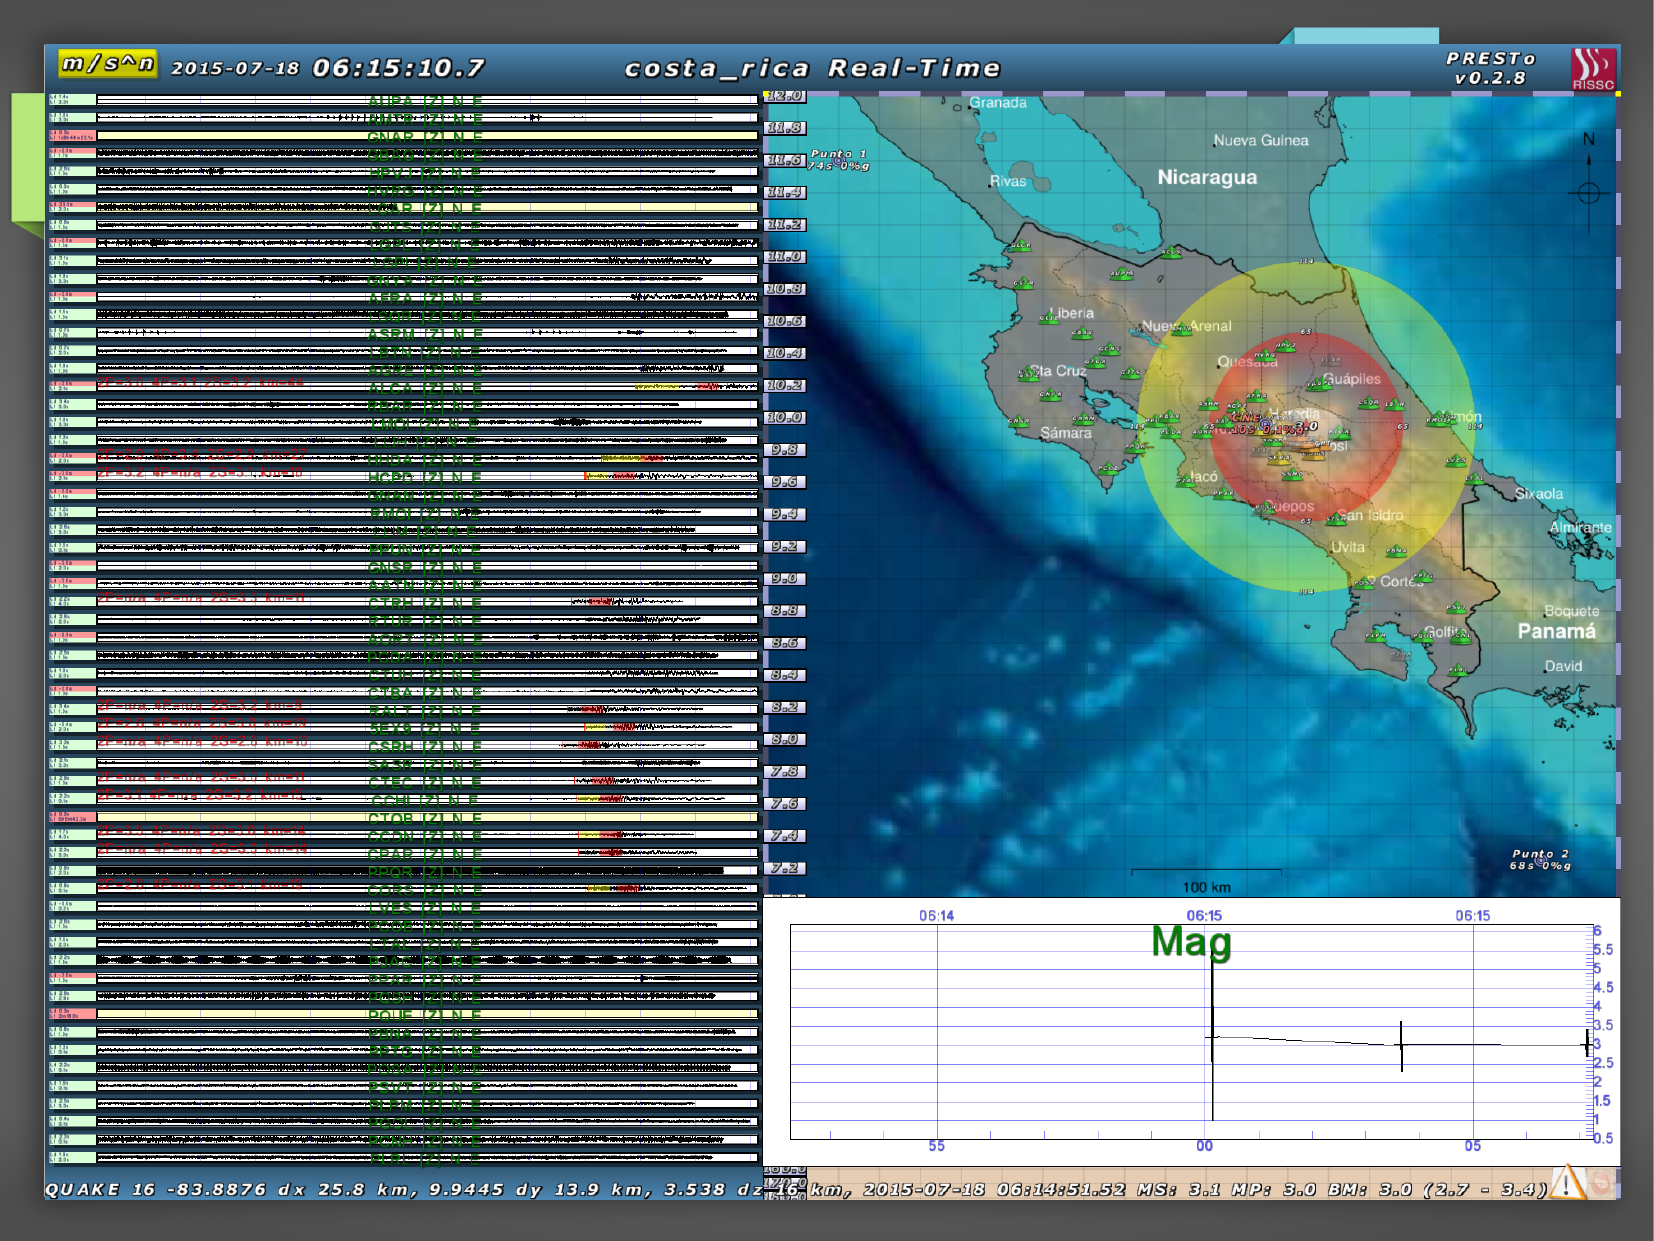

# M 4.0 en el Valle Central